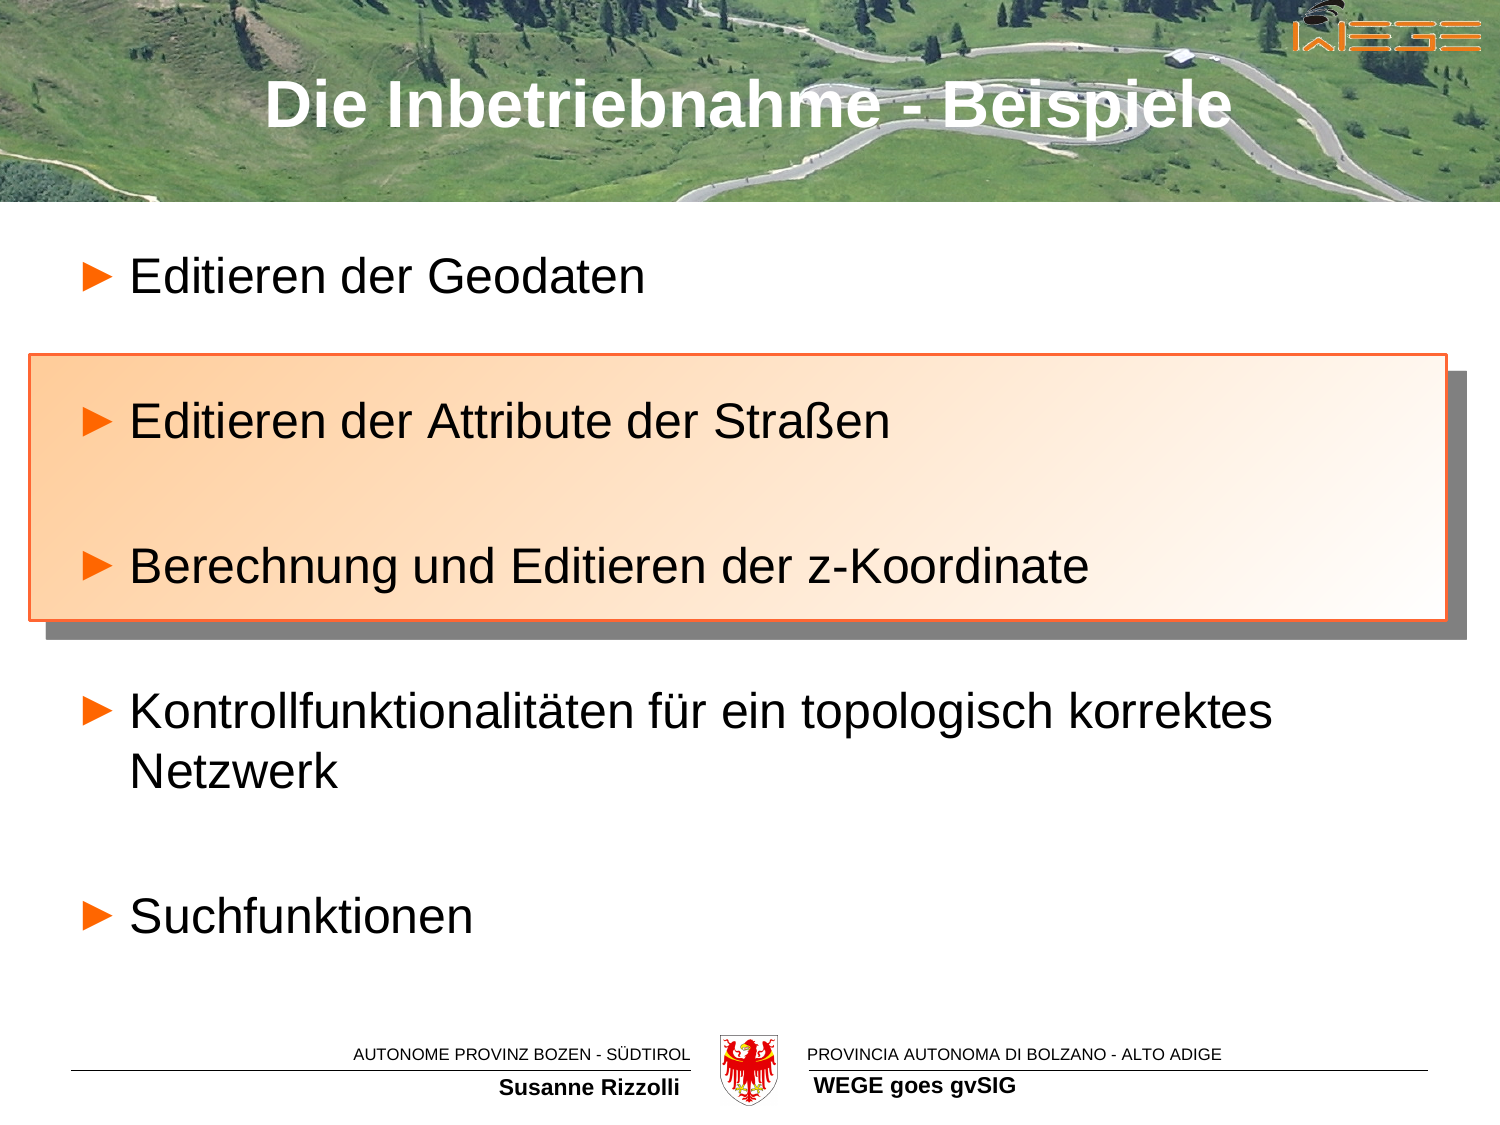

# Die Inbetriebnahme - Beispiele
Editieren der Geodaten
Editieren der Attribute der Straßen
Berechnung und Editieren der z-Koordinate
Kontrollfunktionalitäten für ein topologisch korrektes Netzwerk
Suchfunktionen